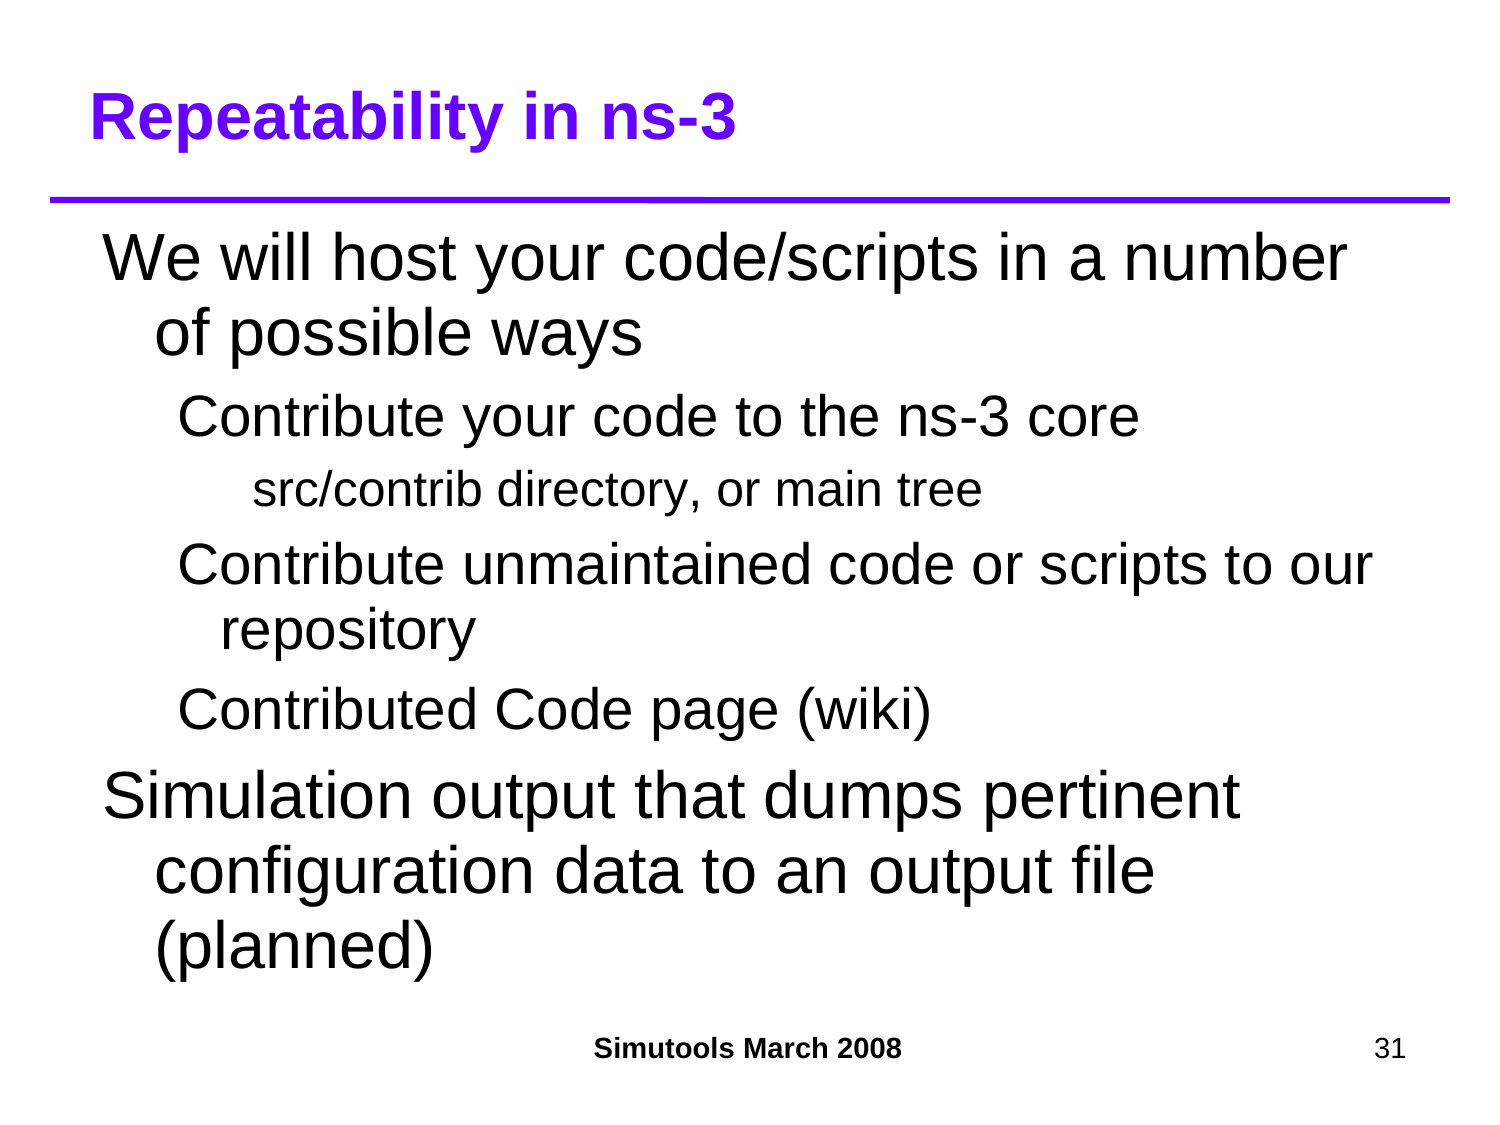

# Repeatability in ns-3
We will host your code/scripts in a number of possible ways
Contribute your code to the ns-3 core
src/contrib directory, or main tree
Contribute unmaintained code or scripts to our repository
Contributed Code page (wiki)
Simulation output that dumps pertinent configuration data to an output file (planned)
31